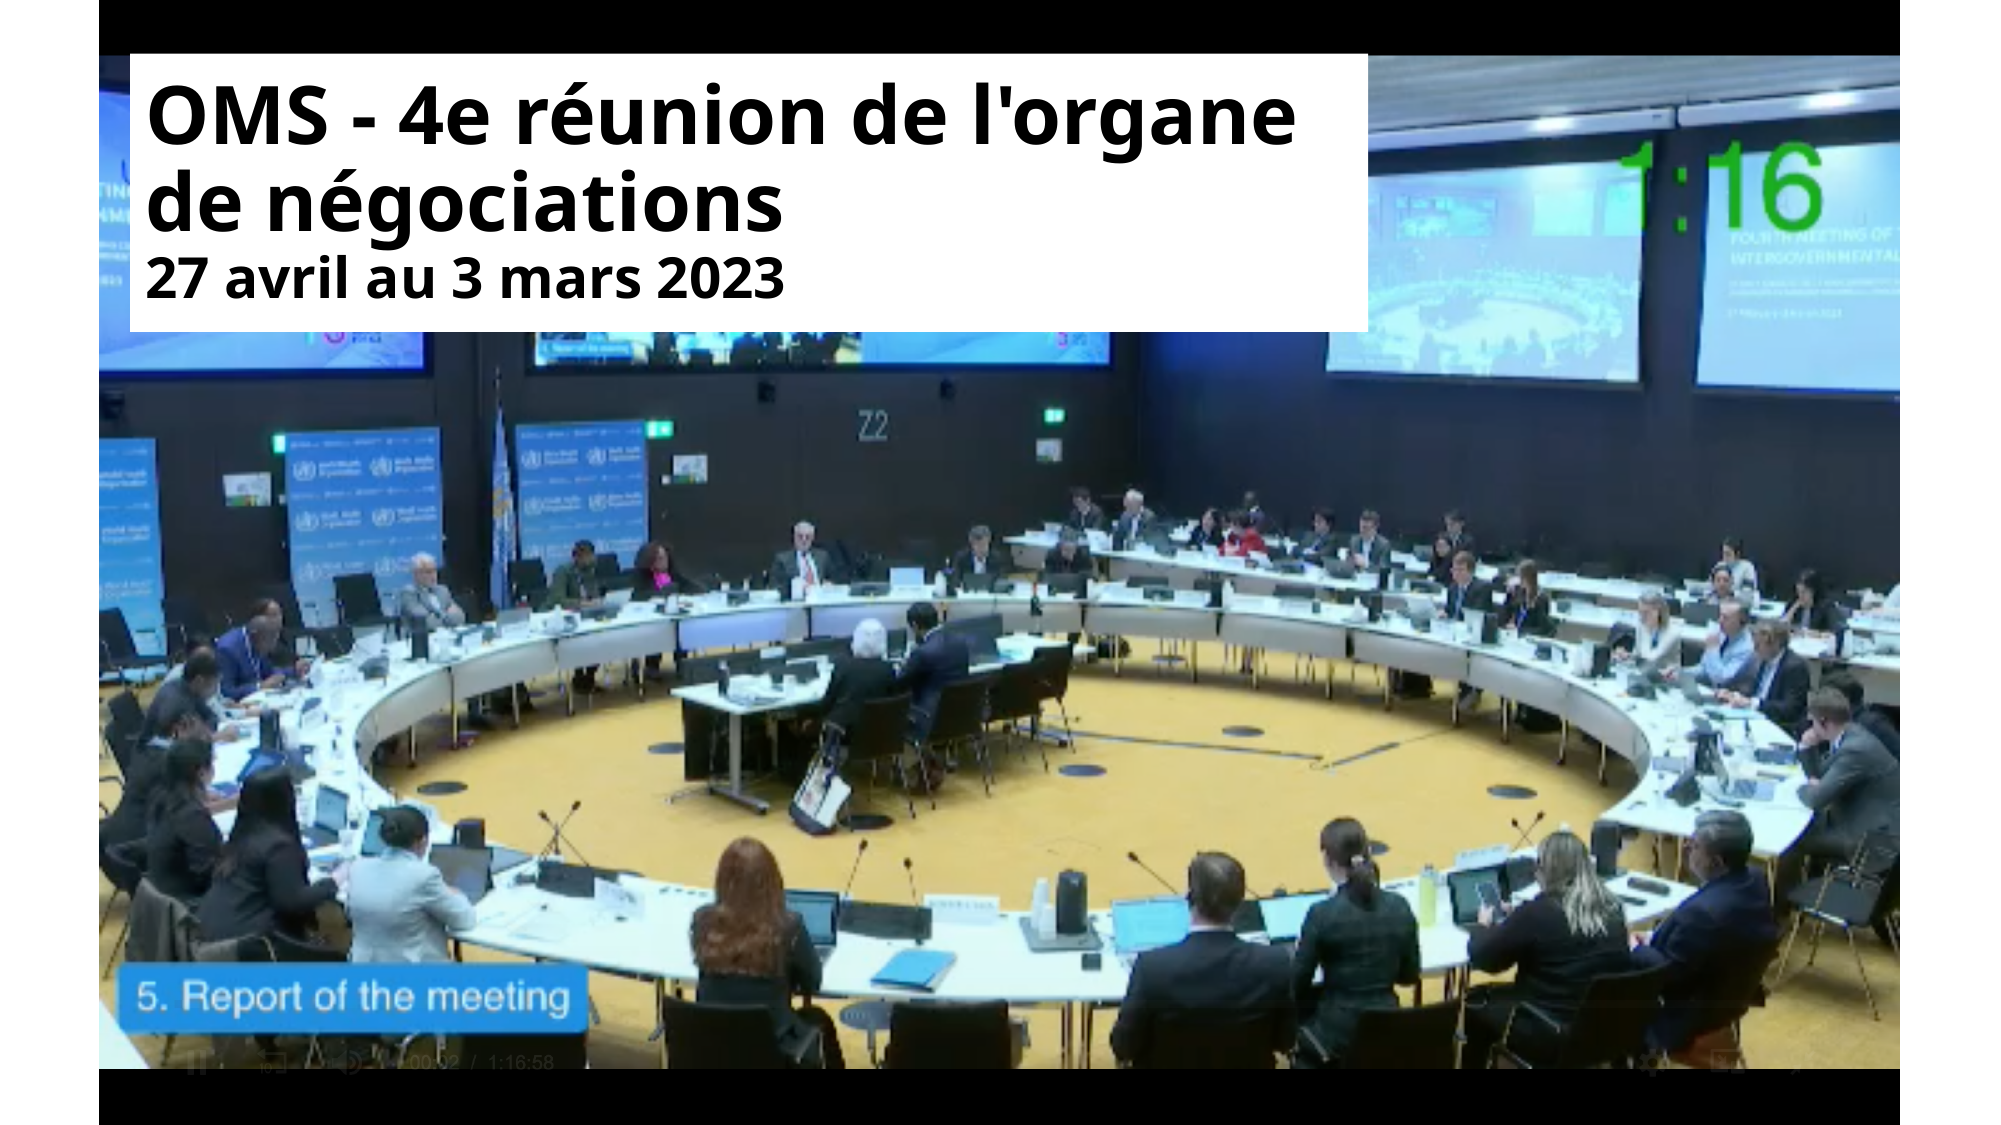

# OMS - 4e réunion de l'organe de négociations 27 avril au 3 mars 2023